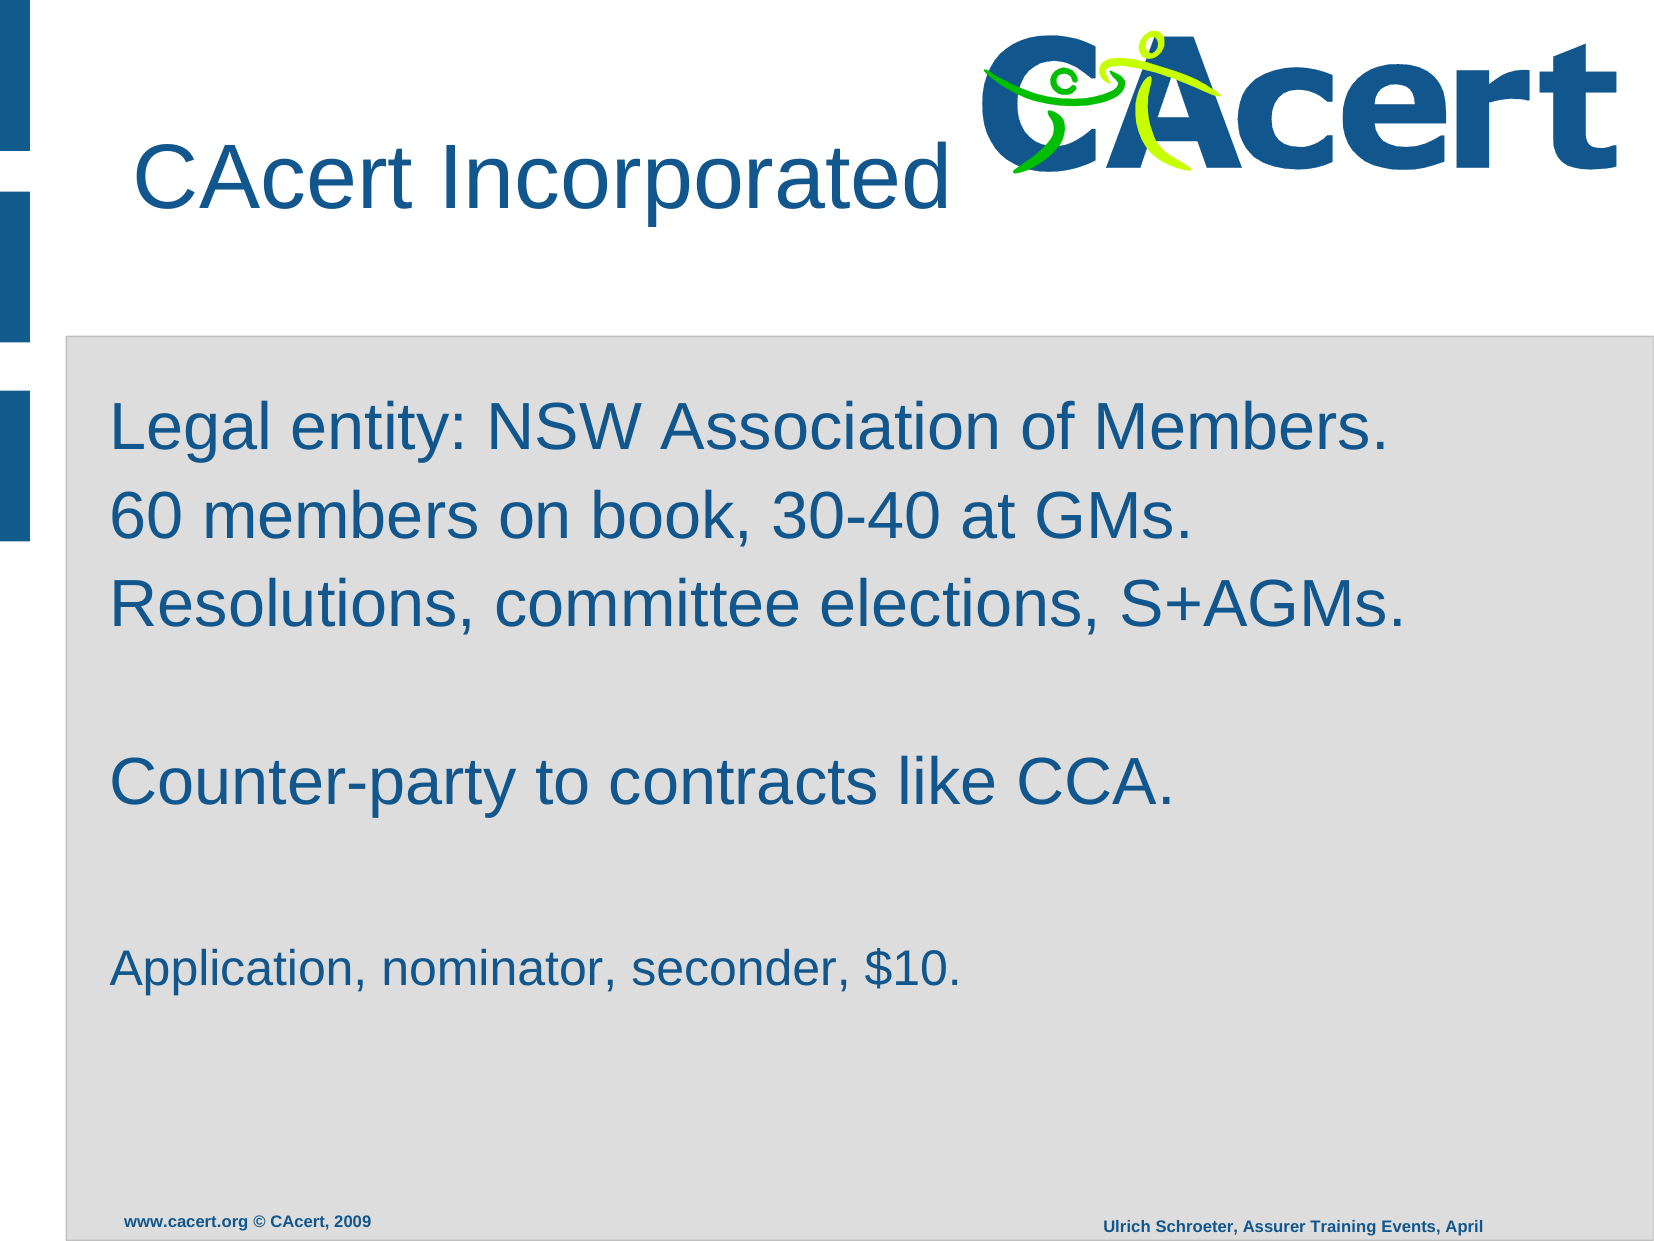

CAcert Incorporated
Legal entity: NSW Association of Members.
60 members on book, 30-40 at GMs.
Resolutions, committee elections, S+AGMs.
Counter-party to contracts like CCA.
Application, nominator, seconder, $10.